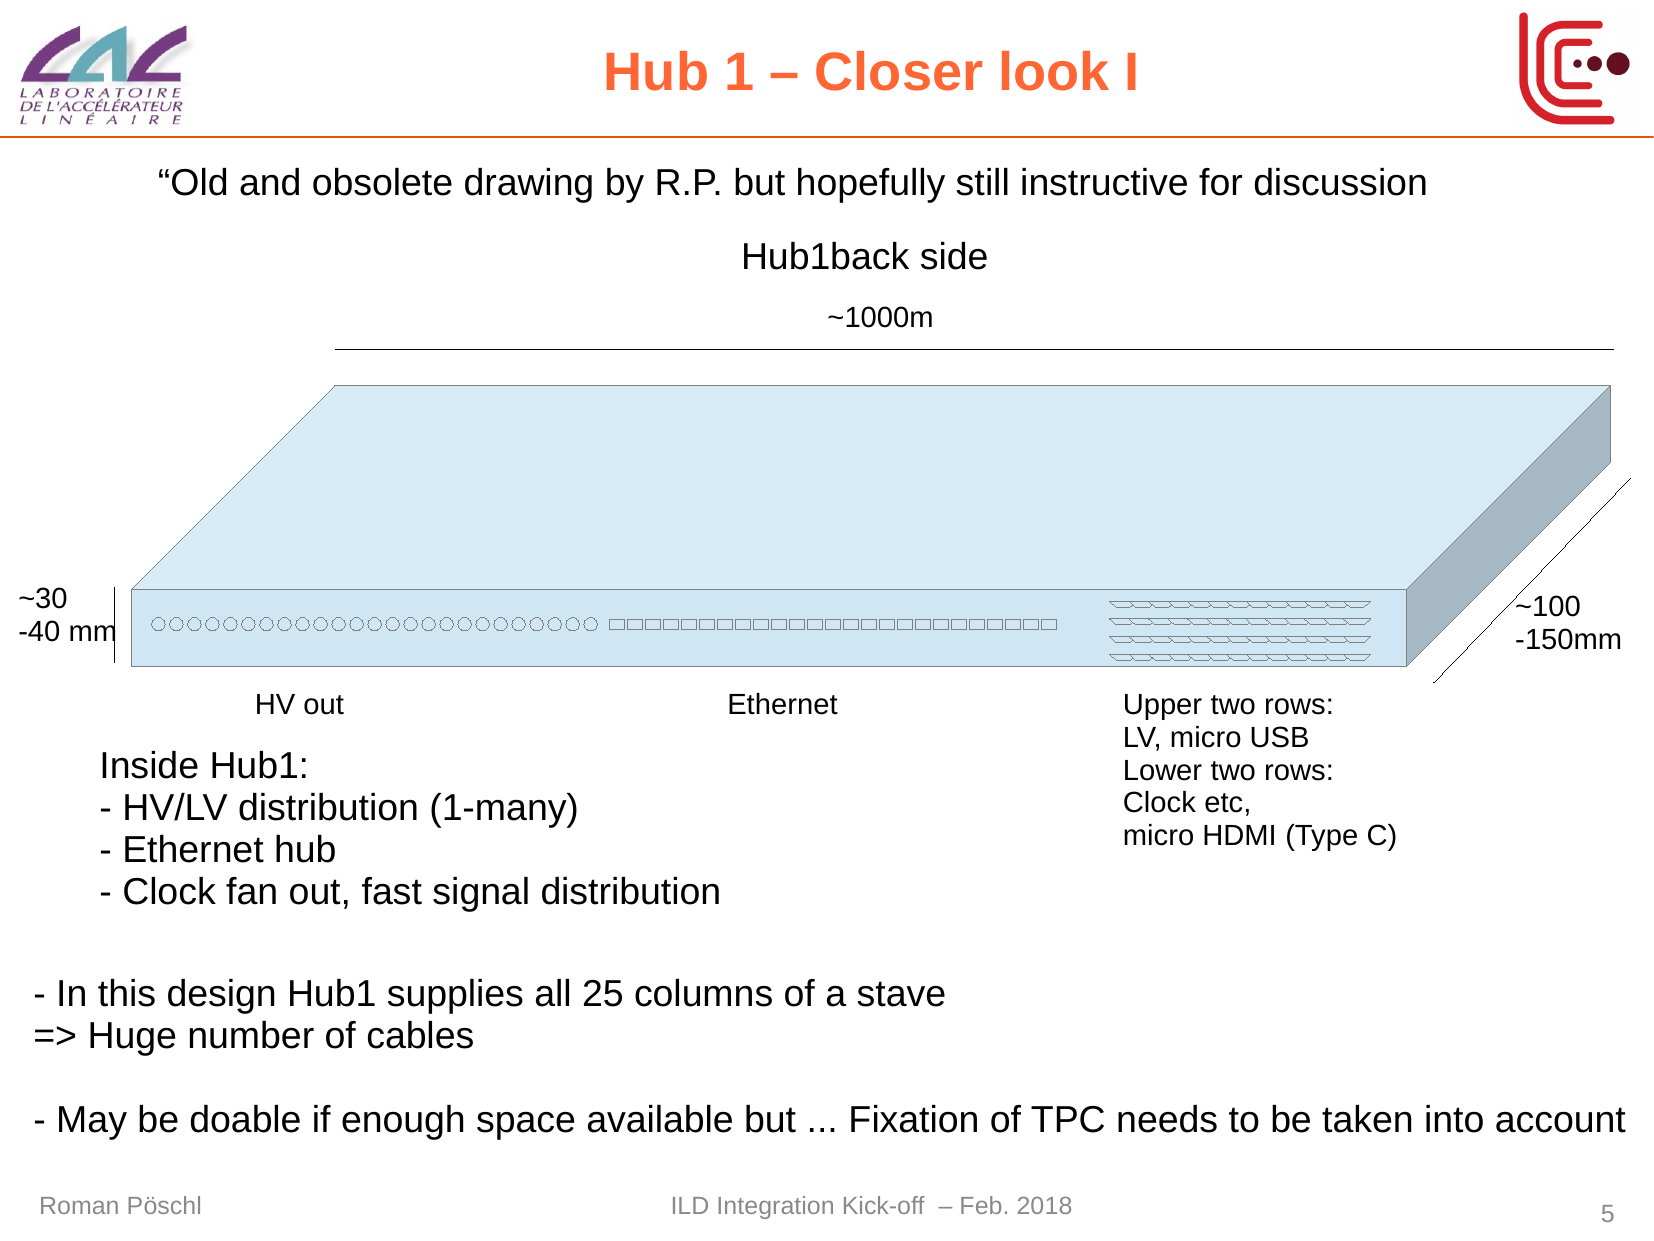

# Hub 1 – Closer look I
“Old and obsolete drawing by R.P. but hopefully still instructive for discussion
Hub1back side
~1000m
~30
-40 mm
~100
-150mm
HV out
Ethernet
Upper two rows:
LV, micro USB
Lower two rows:
Clock etc,
micro HDMI (Type C)
Inside Hub1:
- HV/LV distribution (1-many)
- Ethernet hub
- Clock fan out, fast signal distribution
- In this design Hub1 supplies all 25 columns of a stave
=> Huge number of cables
- May be doable if enough space available but ... Fixation of TPC needs to be taken into account